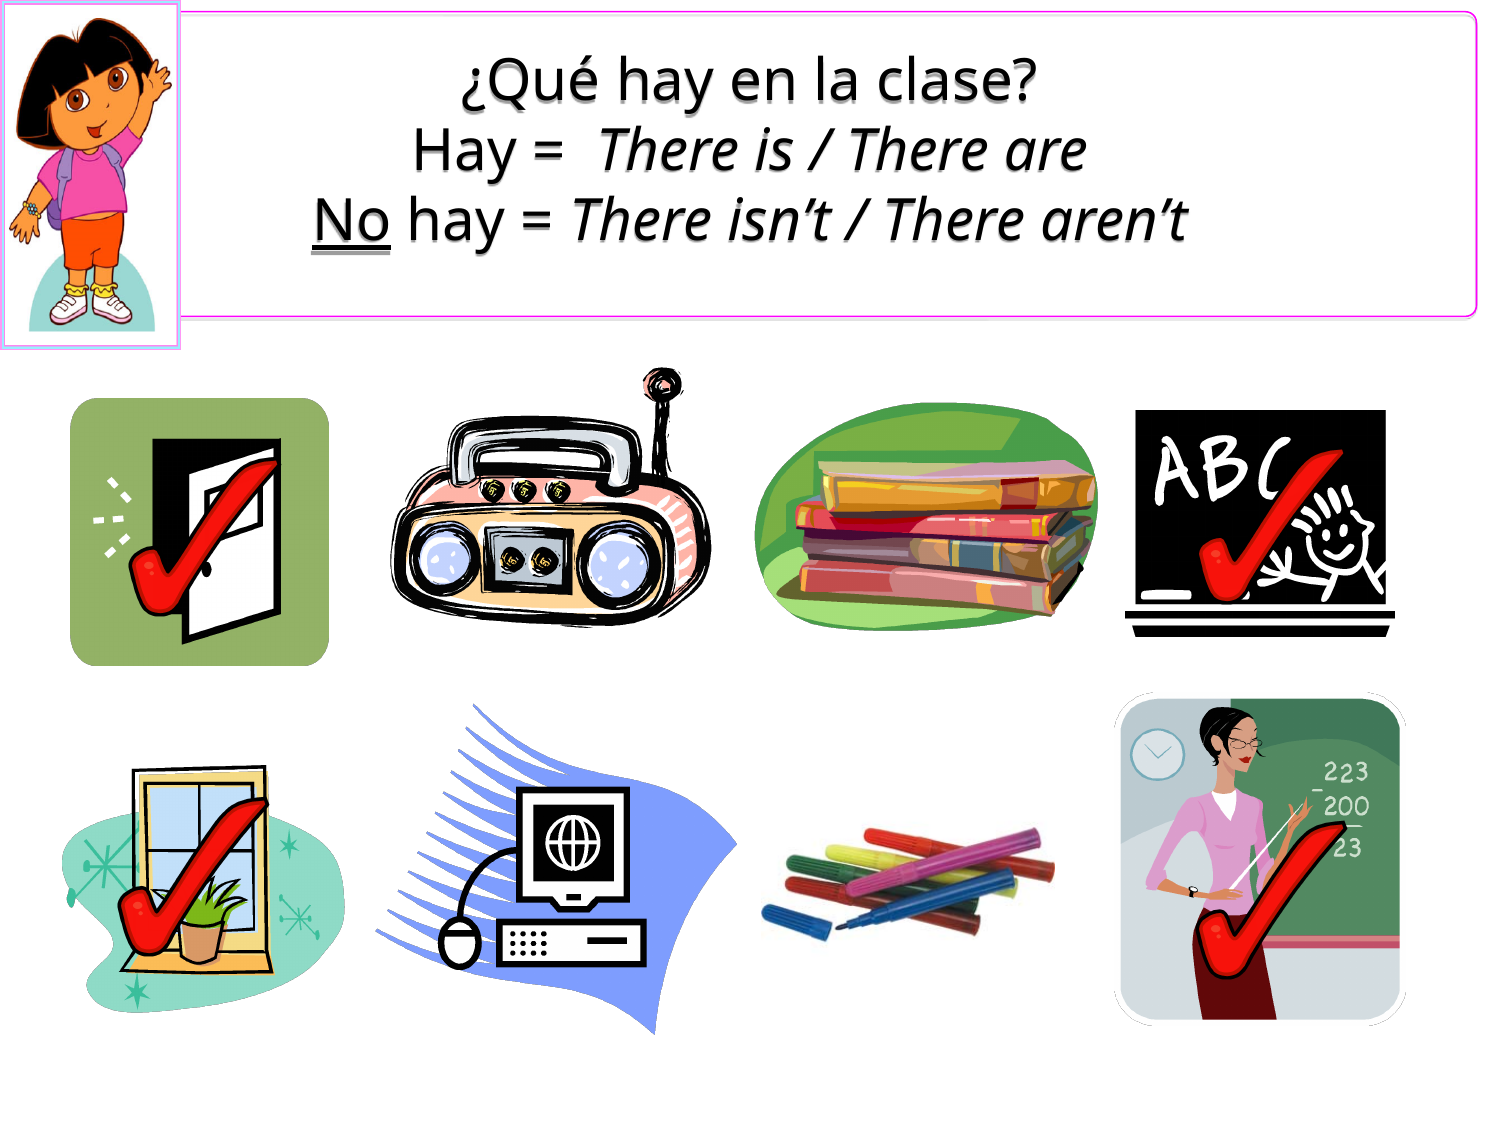

¿Qué hay en la clase?
Hay = There is / There are
No hay = There isn’t / There aren’t